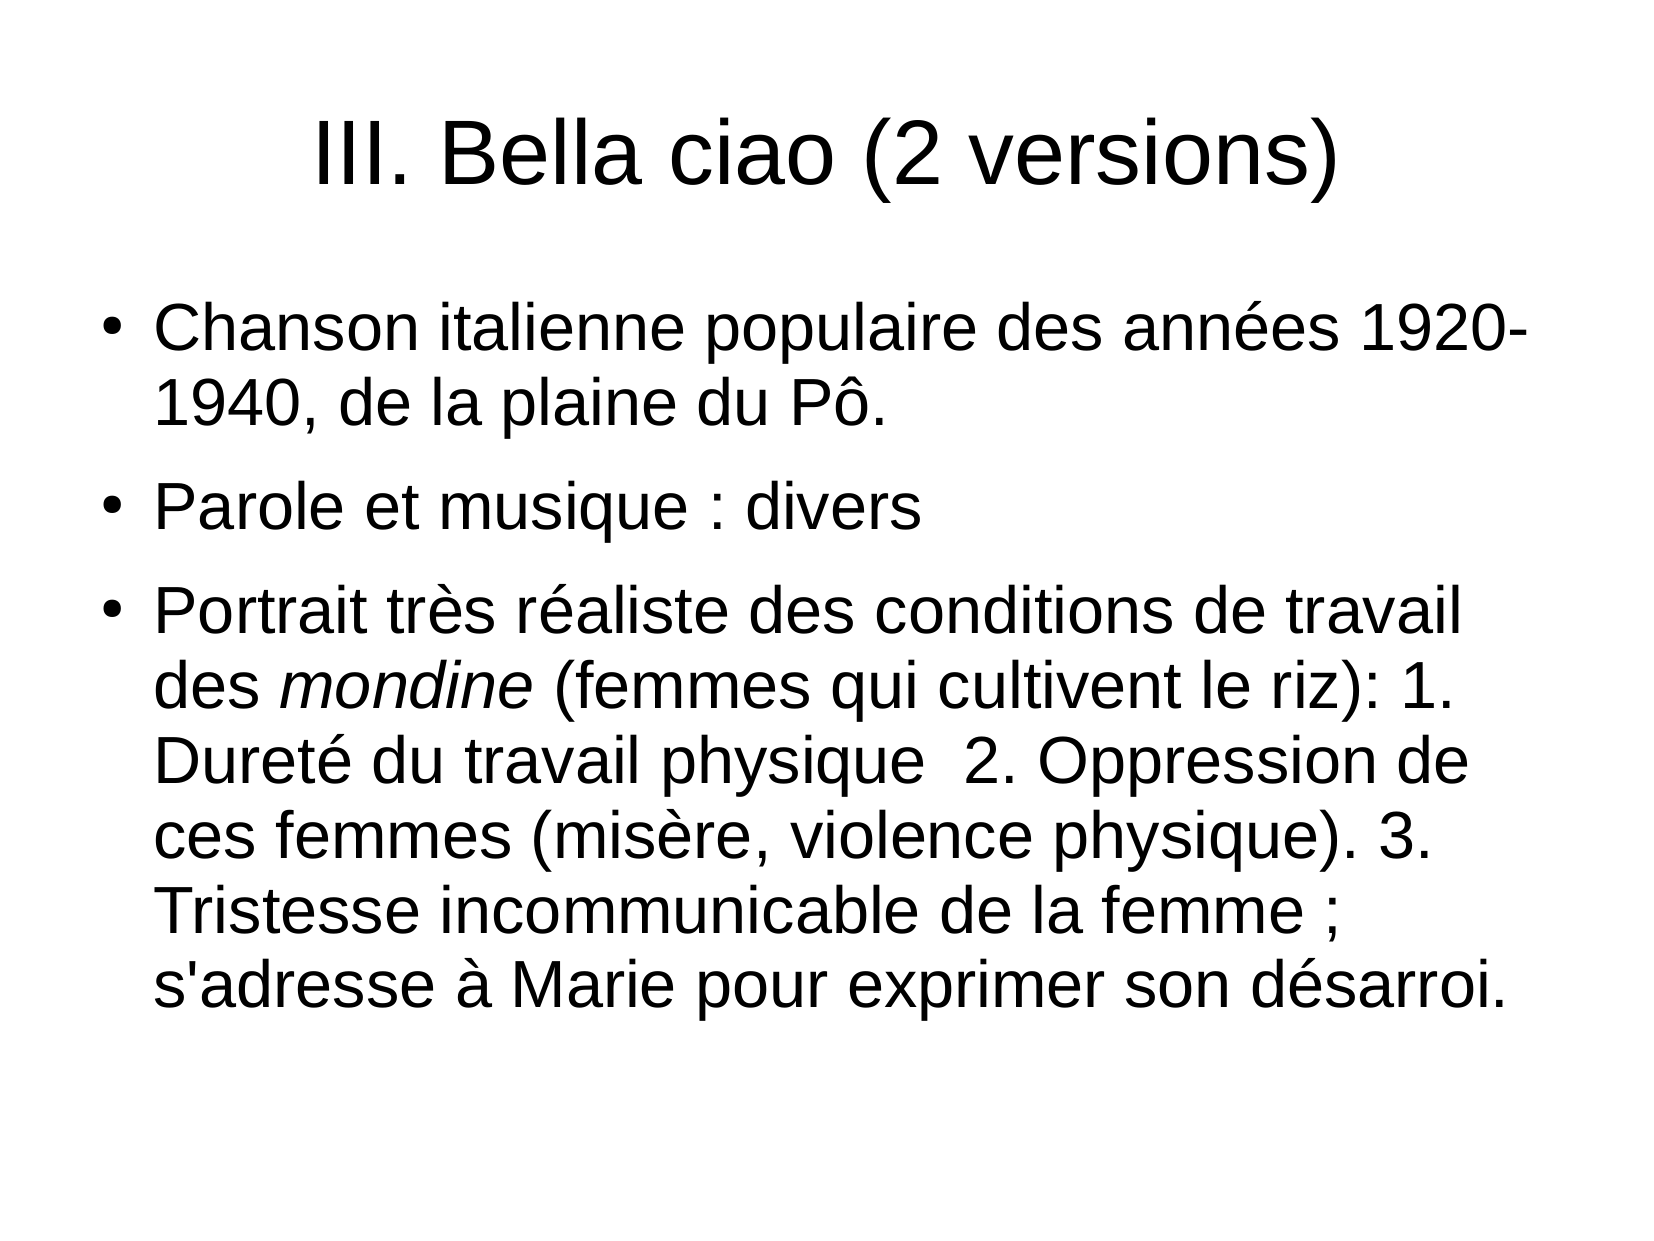

# III. Bella ciao (2 versions)
Chanson italienne populaire des années 1920-1940, de la plaine du Pô.
Parole et musique : divers
Portrait très réaliste des conditions de travail des mondine (femmes qui cultivent le riz): 1. Dureté du travail physique 2. Oppression de ces femmes (misère, violence physique). 3. Tristesse incommunicable de la femme ; s'adresse à Marie pour exprimer son désarroi.